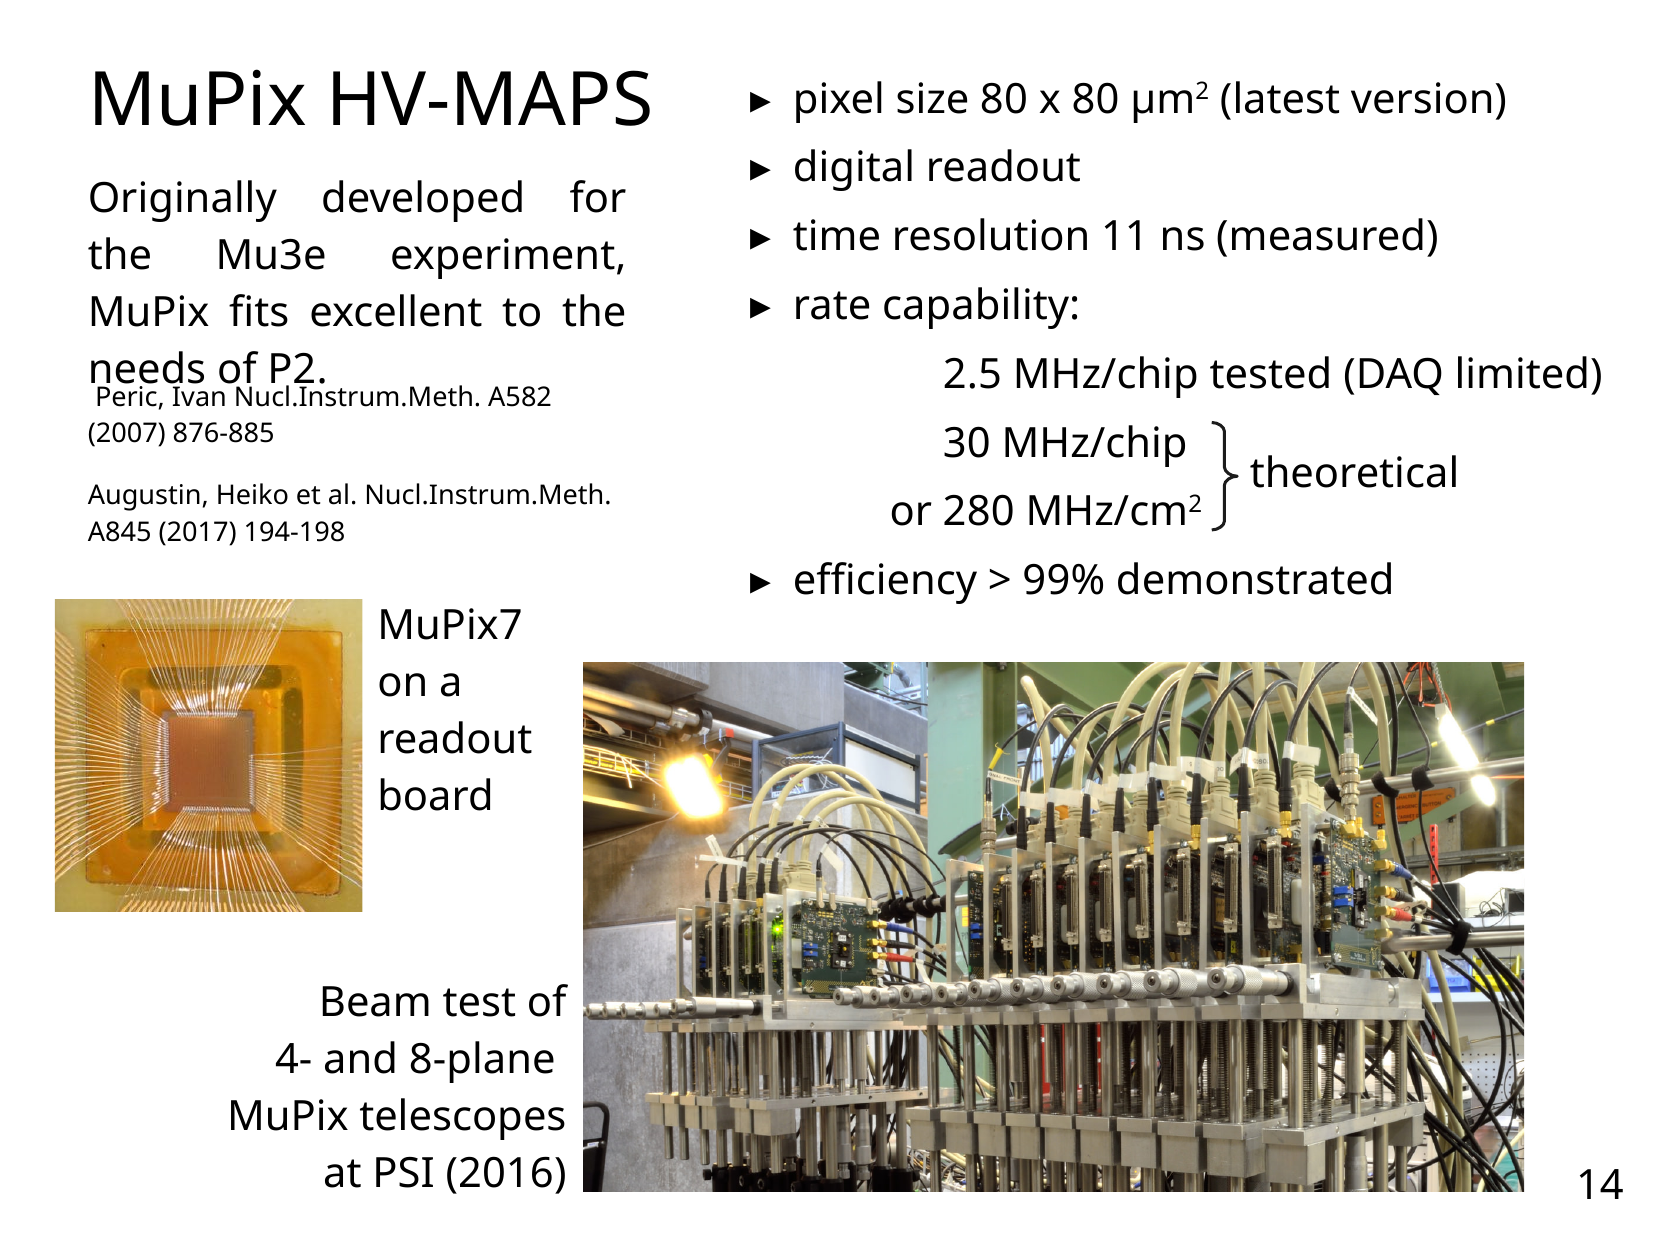

MuPix HV-MAPS
 ▸	pixel size 80 x 80 µm2 (latest version)
 ▸	digital readout
 ▸	time resolution 11 ns (measured)
 ▸	rate capability:
			2.5 MHz/chip tested (DAQ limited)
			30 MHz/chip
		 or 280 MHz/cm2
 ▸	efficiency > 99% demonstrated
Originally developed for the Mu3e experiment, MuPix fits excellent to the needs of P2.
 Peric, Ivan Nucl.Instrum.Meth. A582 (2007) 876-885
Augustin, Heiko et al. Nucl.Instrum.Meth. A845 (2017) 194-198
theoretical
MuPix7
on a
readout board
Beam test of
4- and 8-plane
MuPix telescopes
at PSI (2016)
14